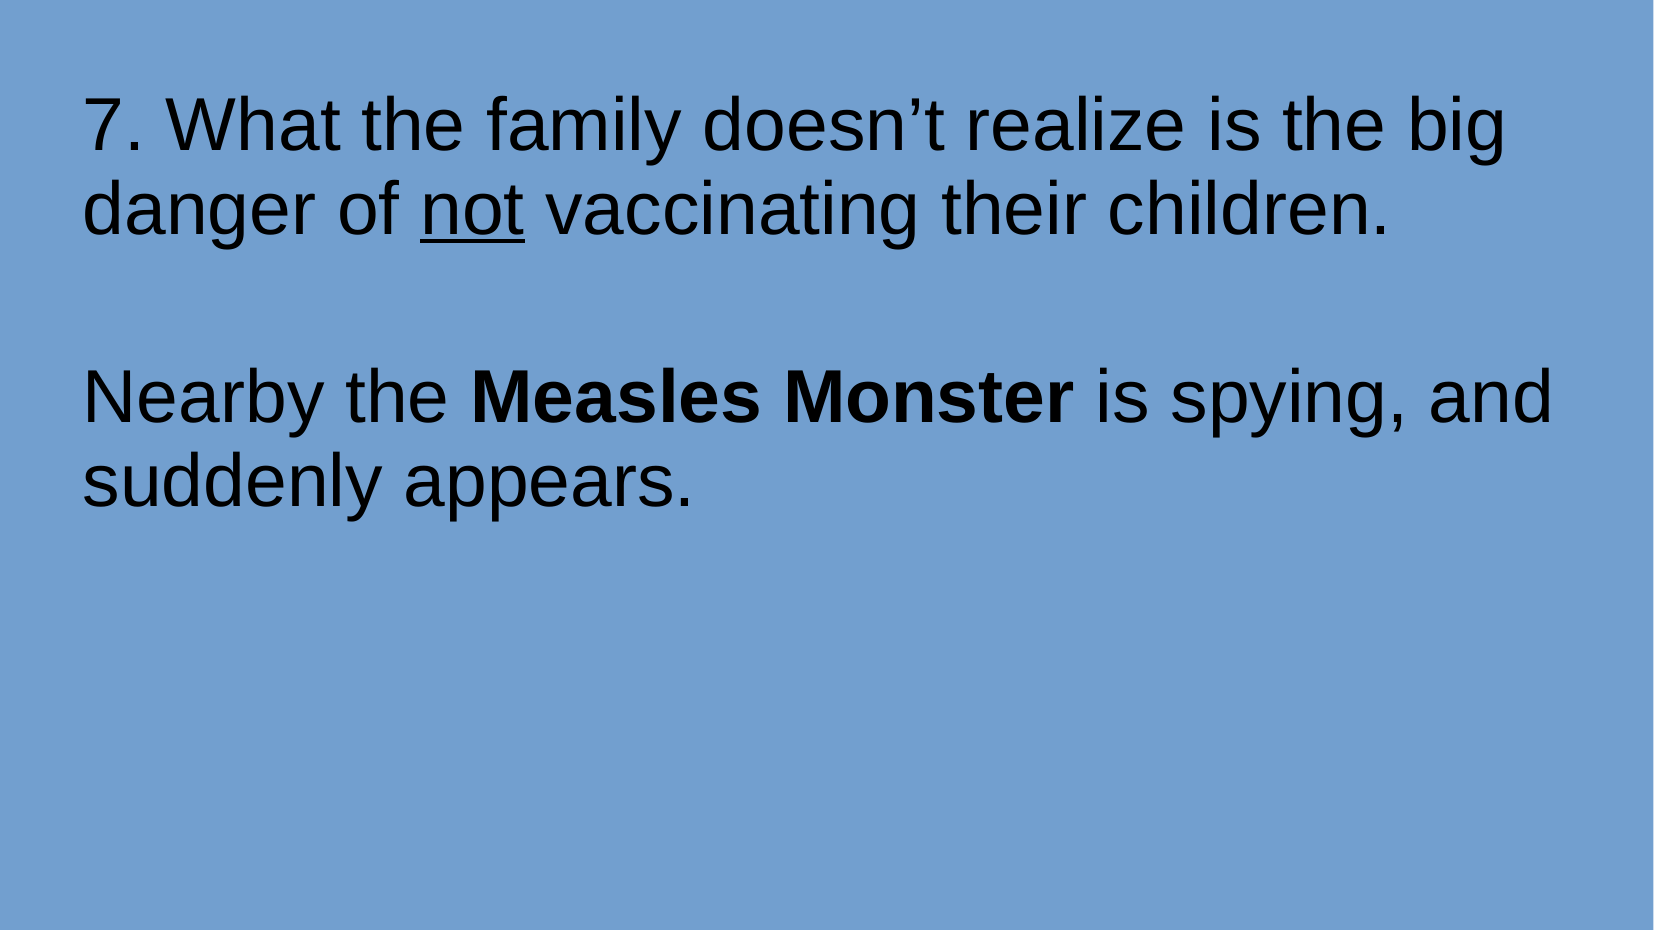

# 7. What the family doesn’t realize is the big danger of not vaccinating their children.
Nearby the Measles Monster is spying, and suddenly appears.